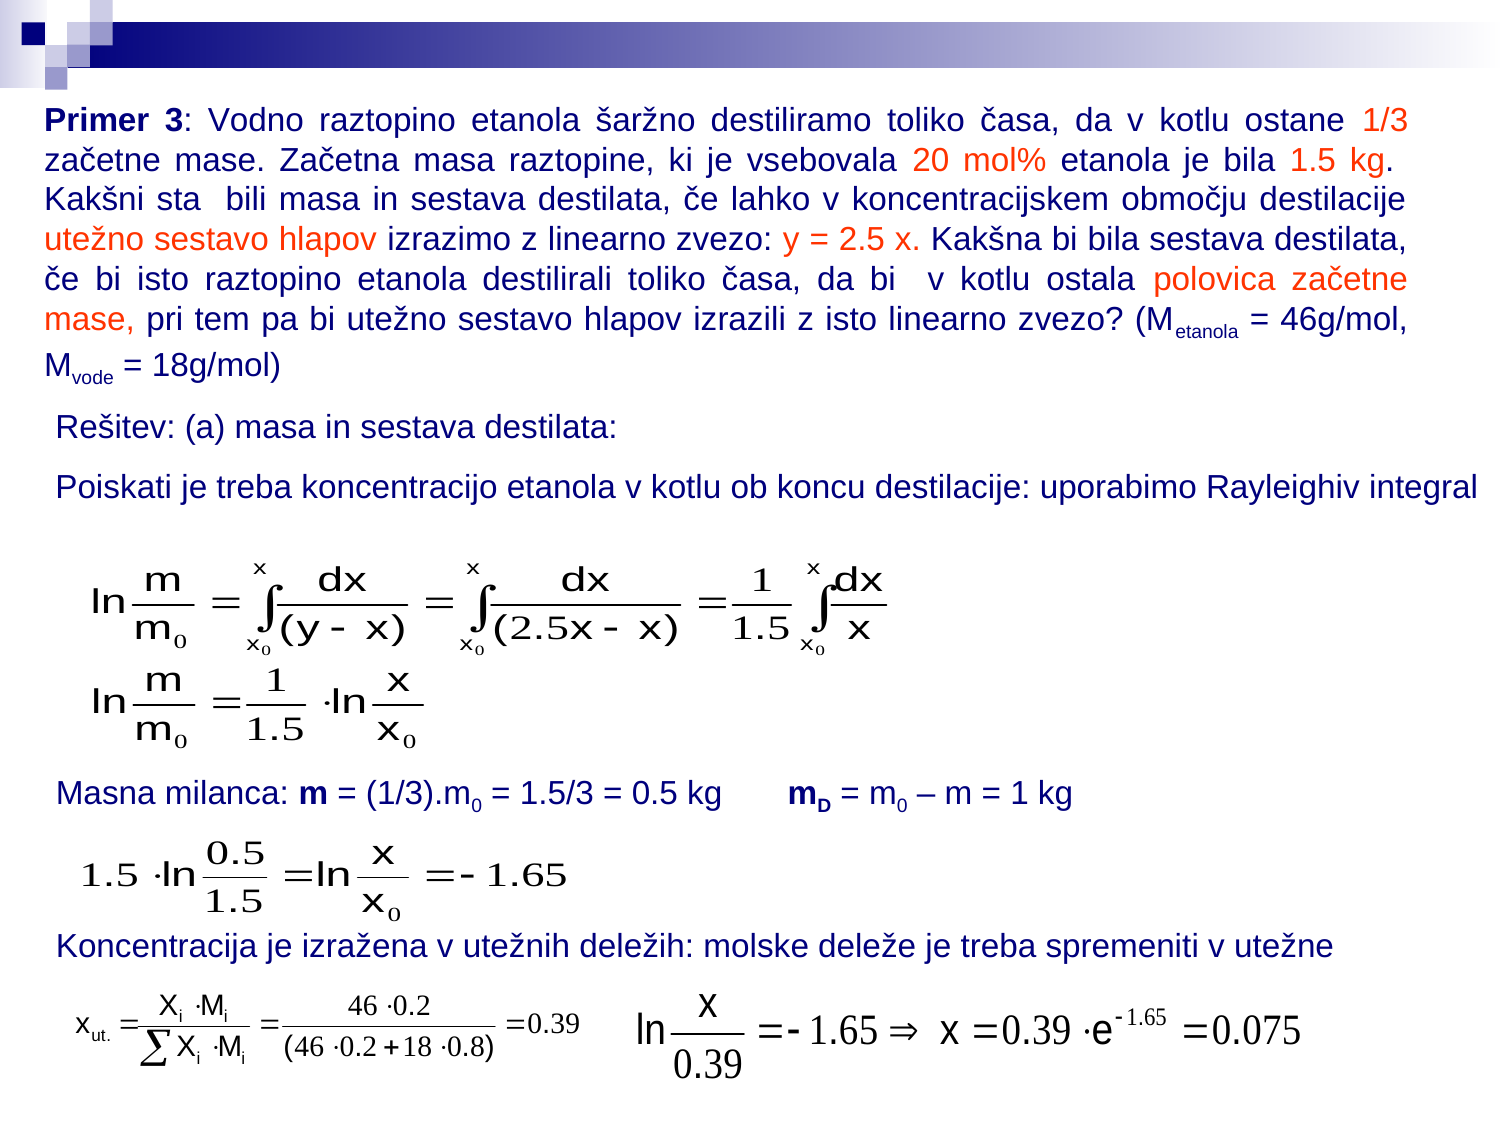

Primer 3: Vodno raztopino etanola šaržno destiliramo toliko časa, da v kotlu ostane 1/3 začetne mase. Začetna masa raztopine, ki je vsebovala 20 mol% etanola je bila 1.5 kg. Kakšni sta bili masa in sestava destilata, če lahko v koncentracijskem območju destilacije utežno sestavo hlapov izrazimo z linearno zvezo: y = 2.5 x. Kakšna bi bila sestava destilata, če bi isto raztopino etanola destilirali toliko časa, da bi v kotlu ostala polovica začetne mase, pri tem pa bi utežno sestavo hlapov izrazili z isto linearno zvezo? (Metanola = 46g/mol, Mvode = 18g/mol)
Rešitev: (a) masa in sestava destilata:
Poiskati je treba koncentracijo etanola v kotlu ob koncu destilacije: uporabimo Rayleighiv integral
Masna milanca: m = (1/3).m0 = 1.5/3 = 0.5 kg mD = m0 – m = 1 kg
Koncentracija je izražena v utežnih deležih: molske deleže je treba spremeniti v utežne